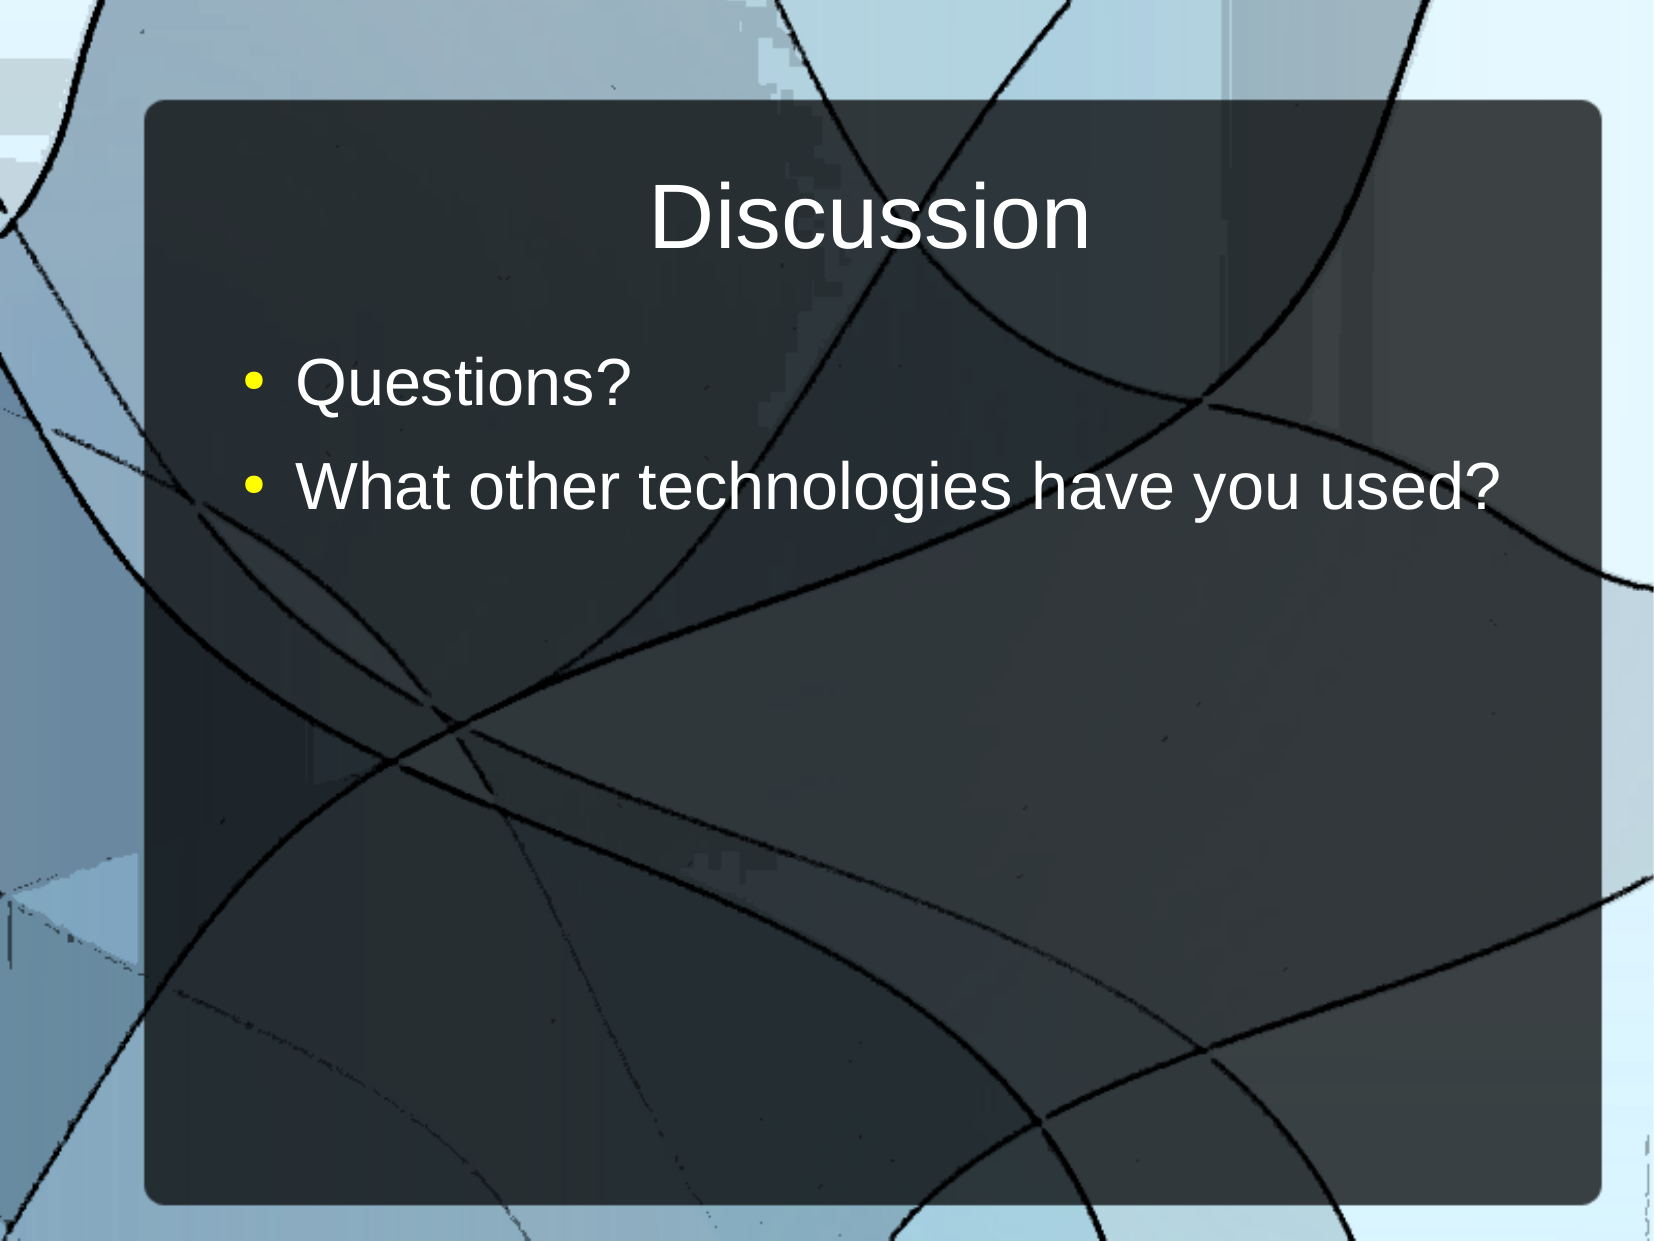

# Discussion
Questions?
What other technologies have you used?